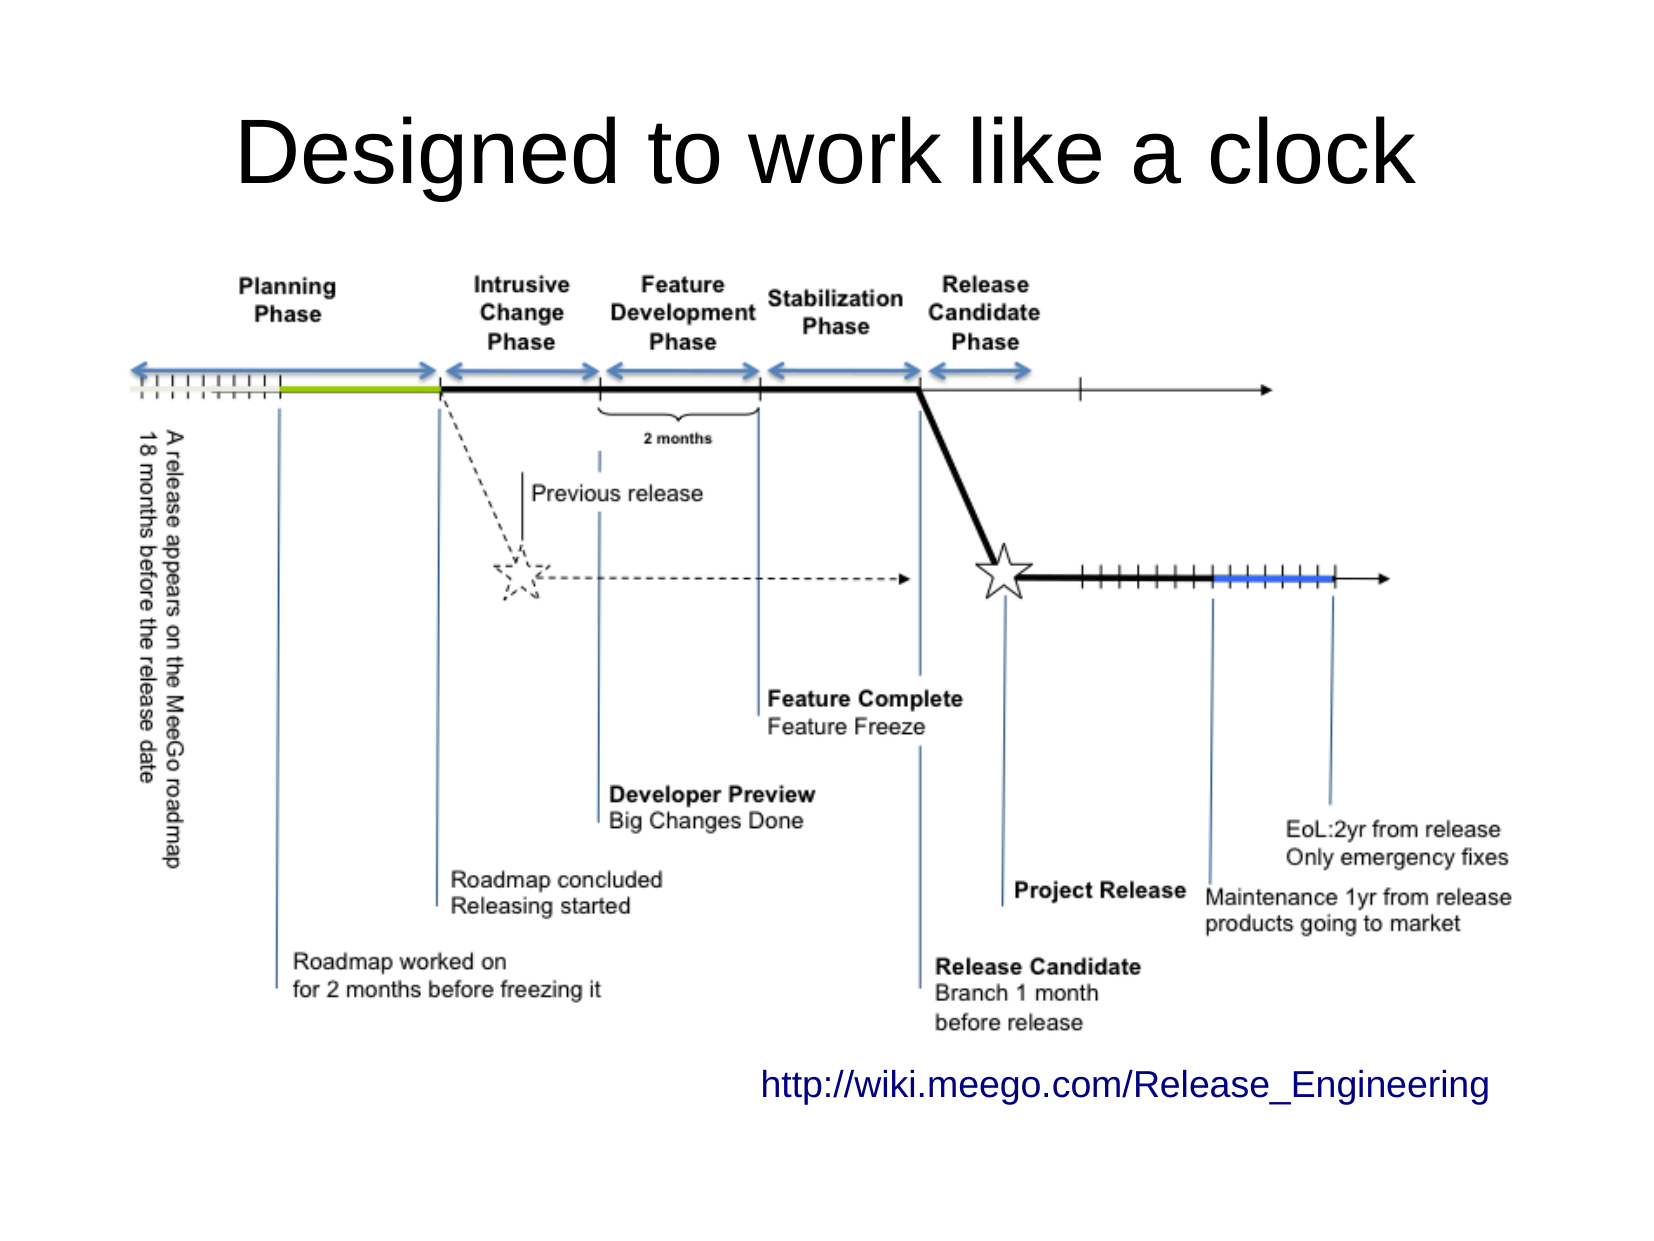

# Designed to work like a clock
http://wiki.meego.com/Release_Engineering